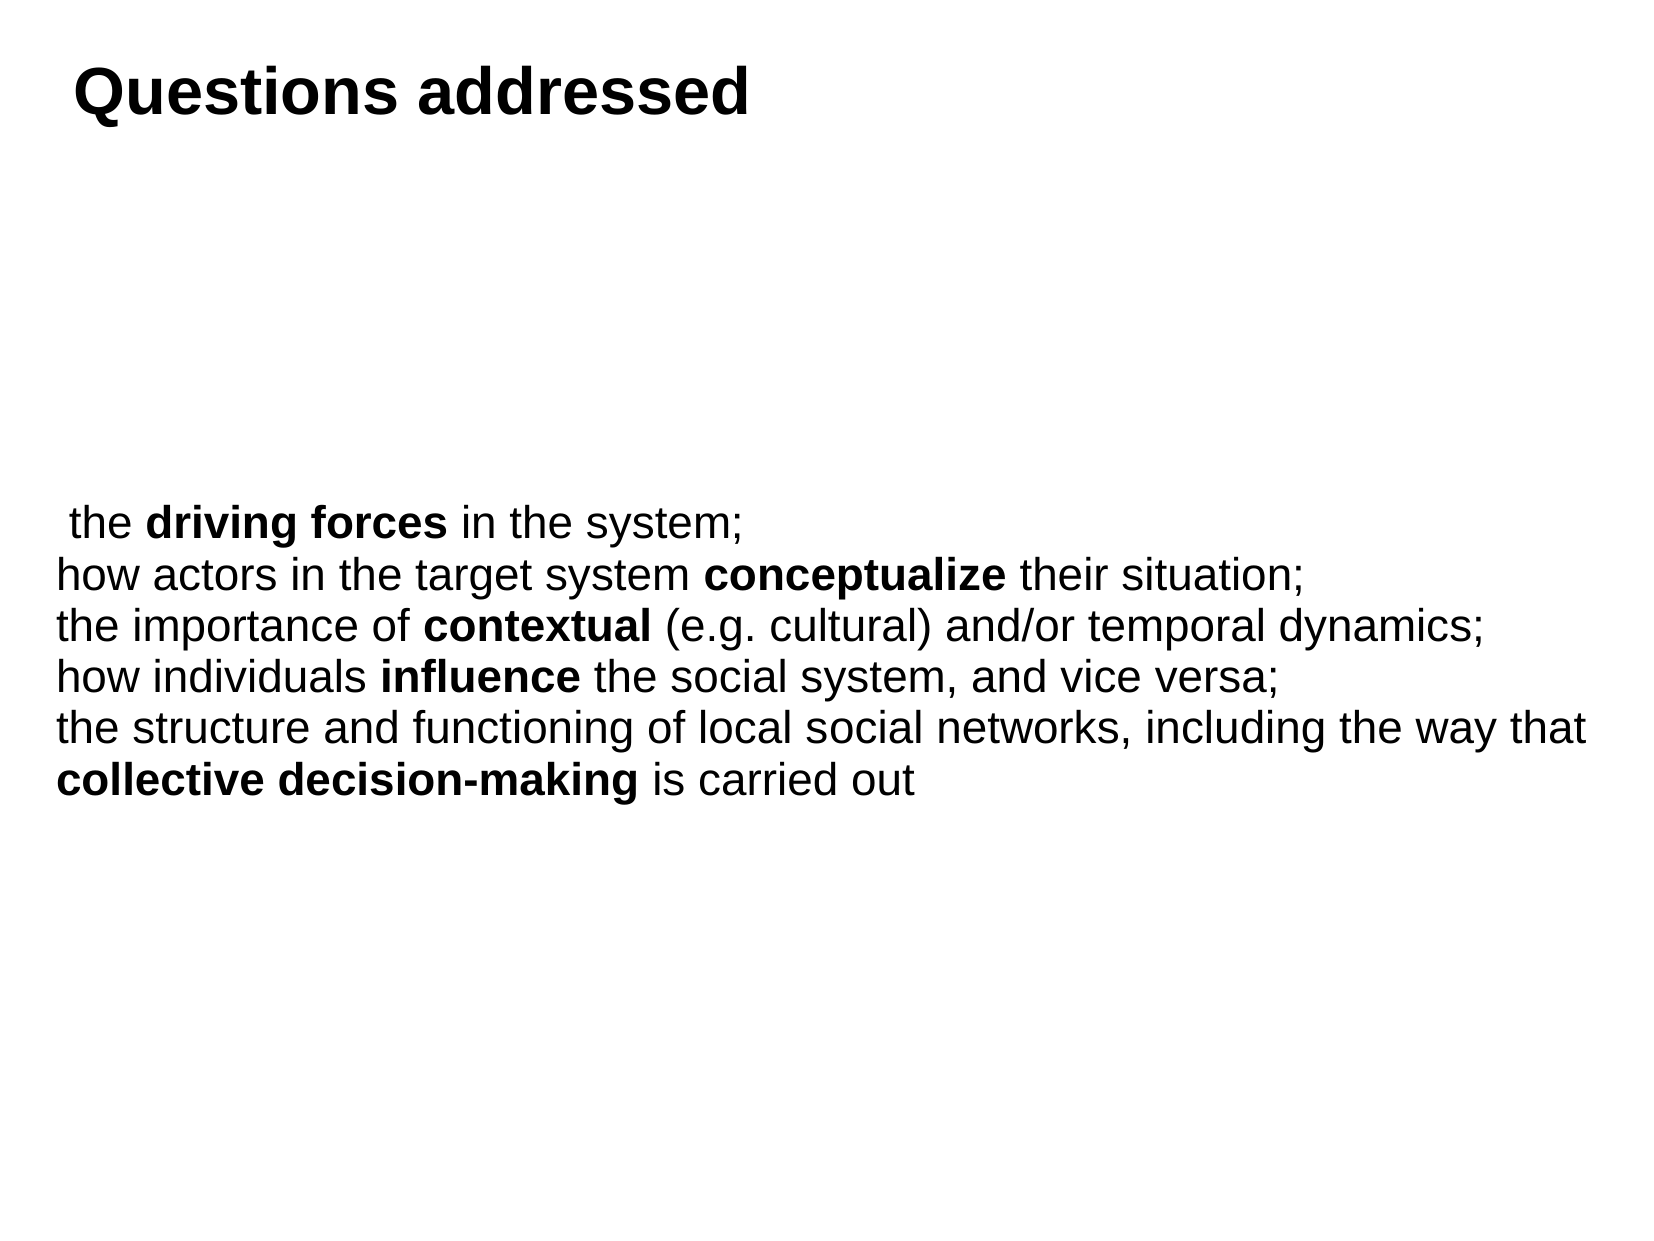

Questions addressed
 the driving forces in the system;
how actors in the target system conceptualize their situation;
the importance of contextual (e.g. cultural) and/or temporal dynamics;
how individuals influence the social system, and vice versa;
the structure and functioning of local social networks, including the way that 	collective decision-making is carried out